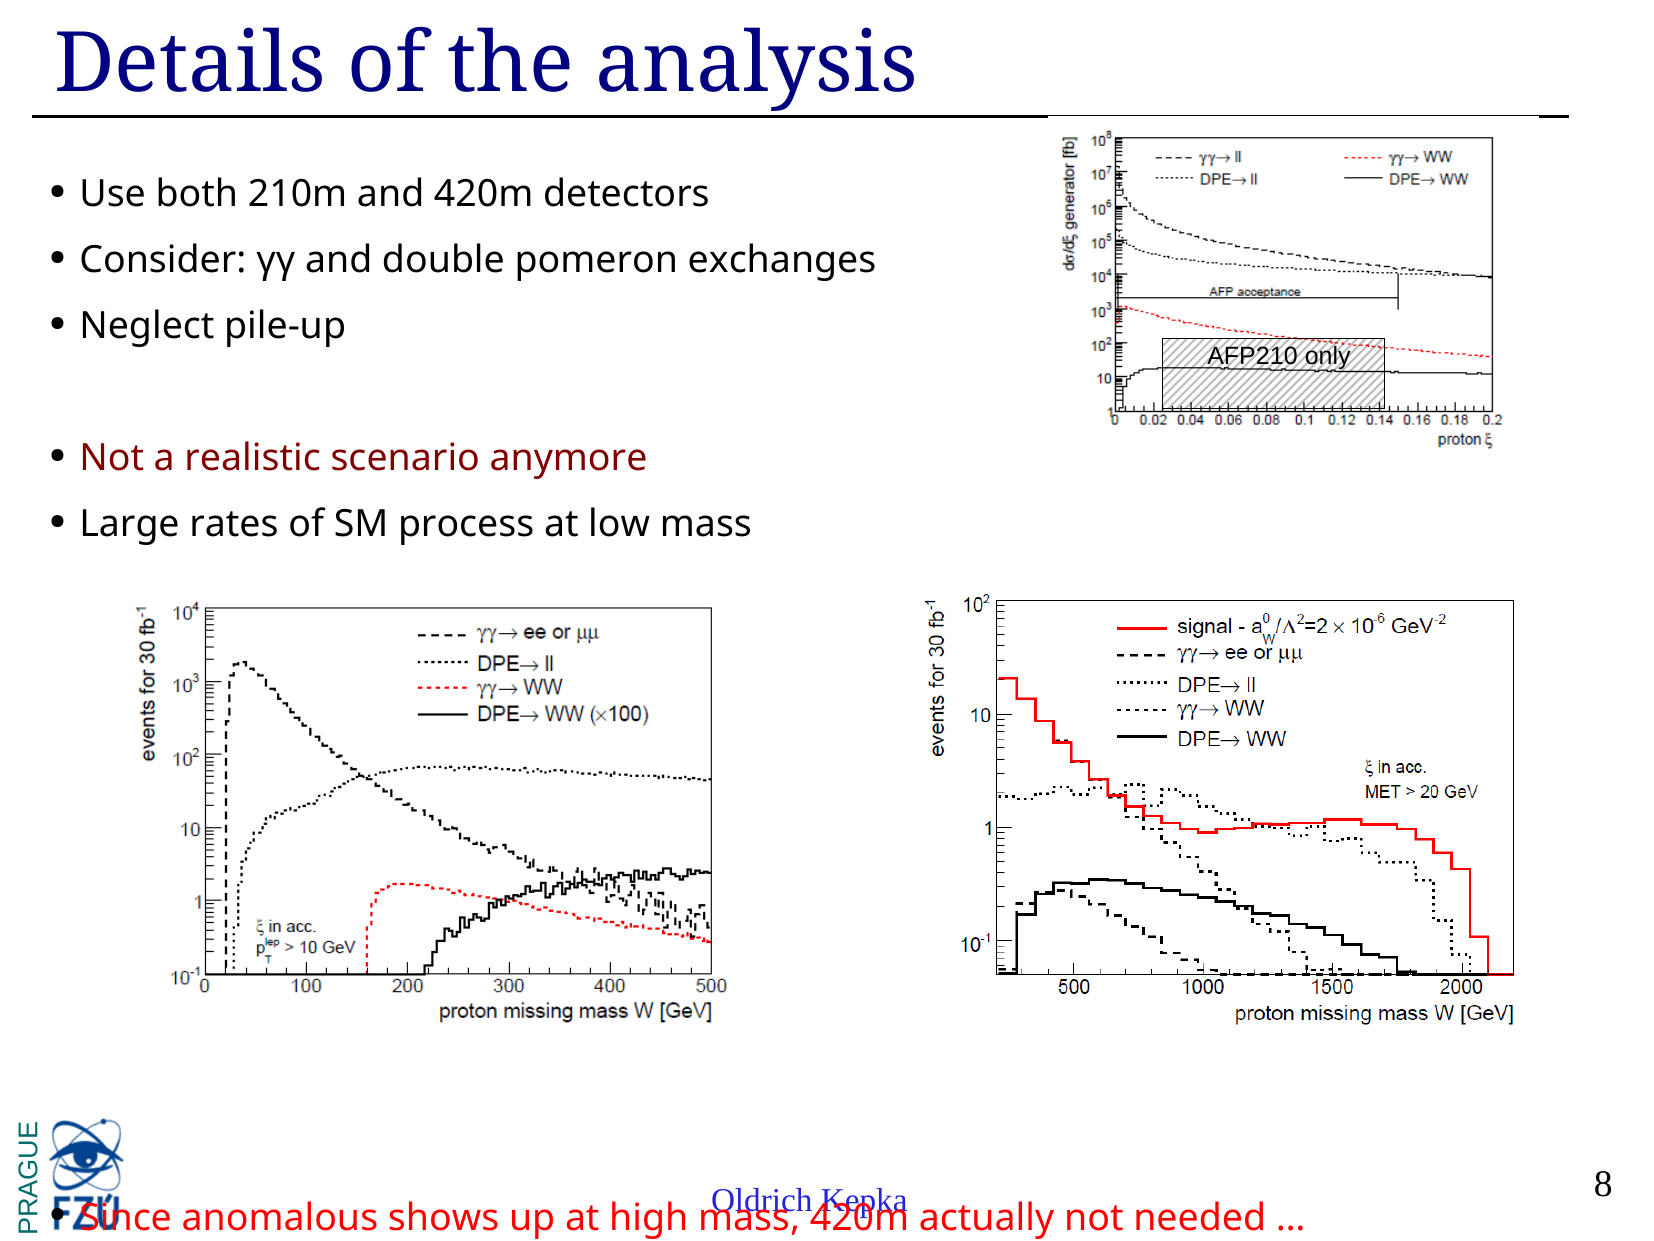

# Details of the analysis
Use both 210m and 420m detectors
Consider: γγ and double pomeron exchanges
Neglect pile-up
Not a realistic scenario anymore
Large rates of SM process at low mass
Since anomalous shows up at high mass, 420m actually not needed …
AFP210 only
8